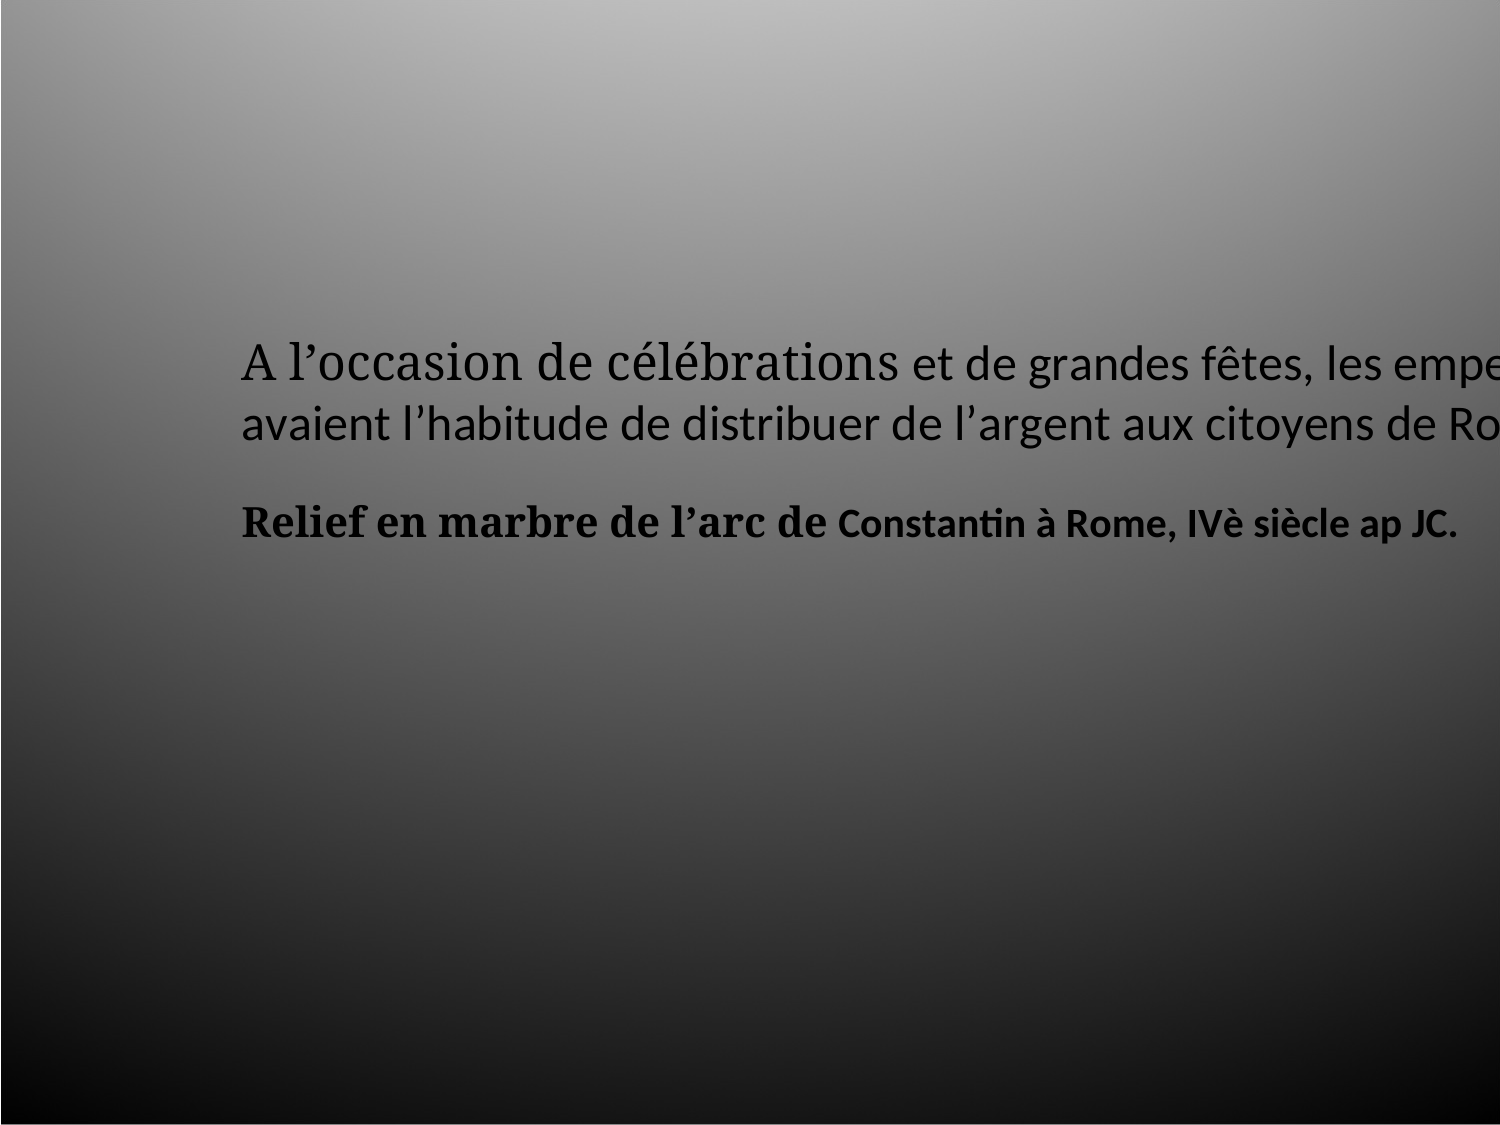

A l’occasion de célébrations et de grandes fêtes, les empereurs avaient l’habitude de distribuer de l’argent aux citoyens de Rome.
Relief en marbre de l’arc de Constantin à Rome, IVè siècle ap JC.
II. Rome une cité impérialiste ?